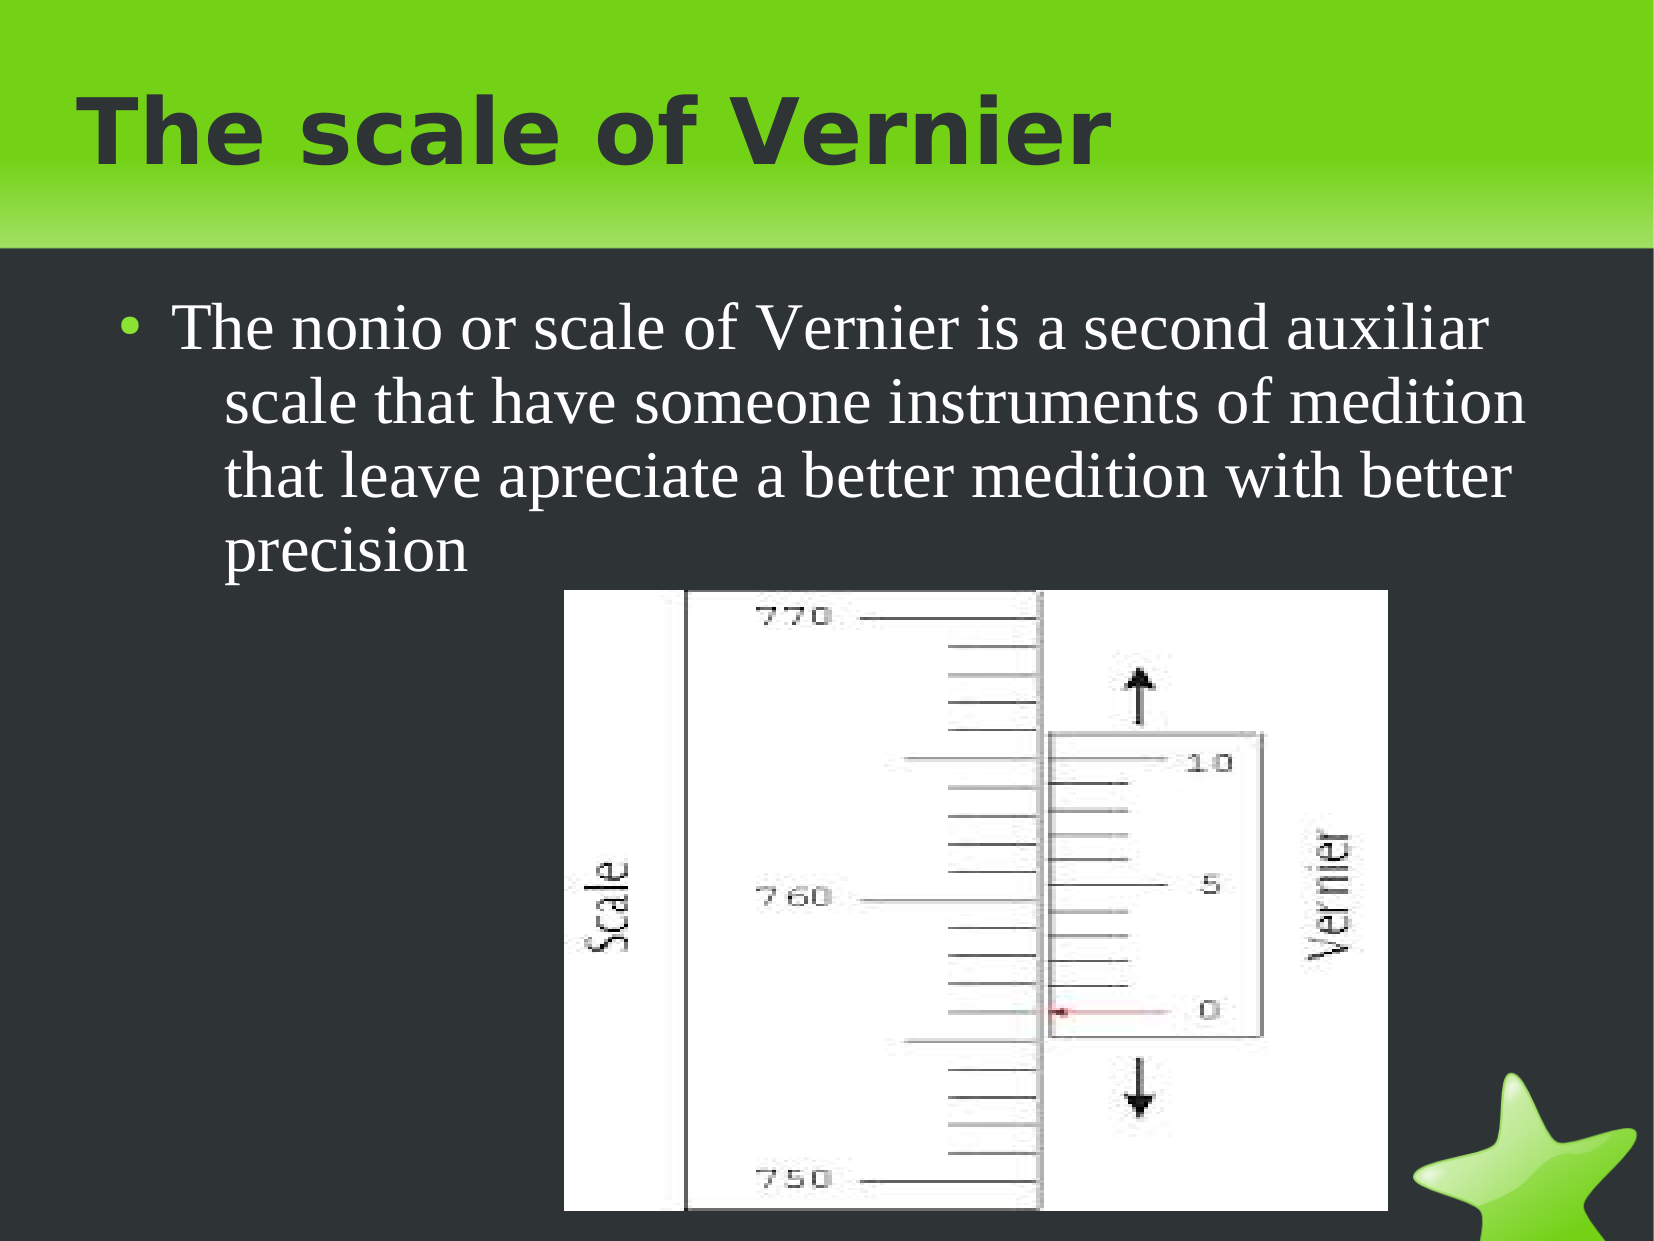

# The scale of Vernier
The nonio or scale of Vernier is a second auxiliar scale that have someone instruments of medition that leave apreciate a better medition with better precision